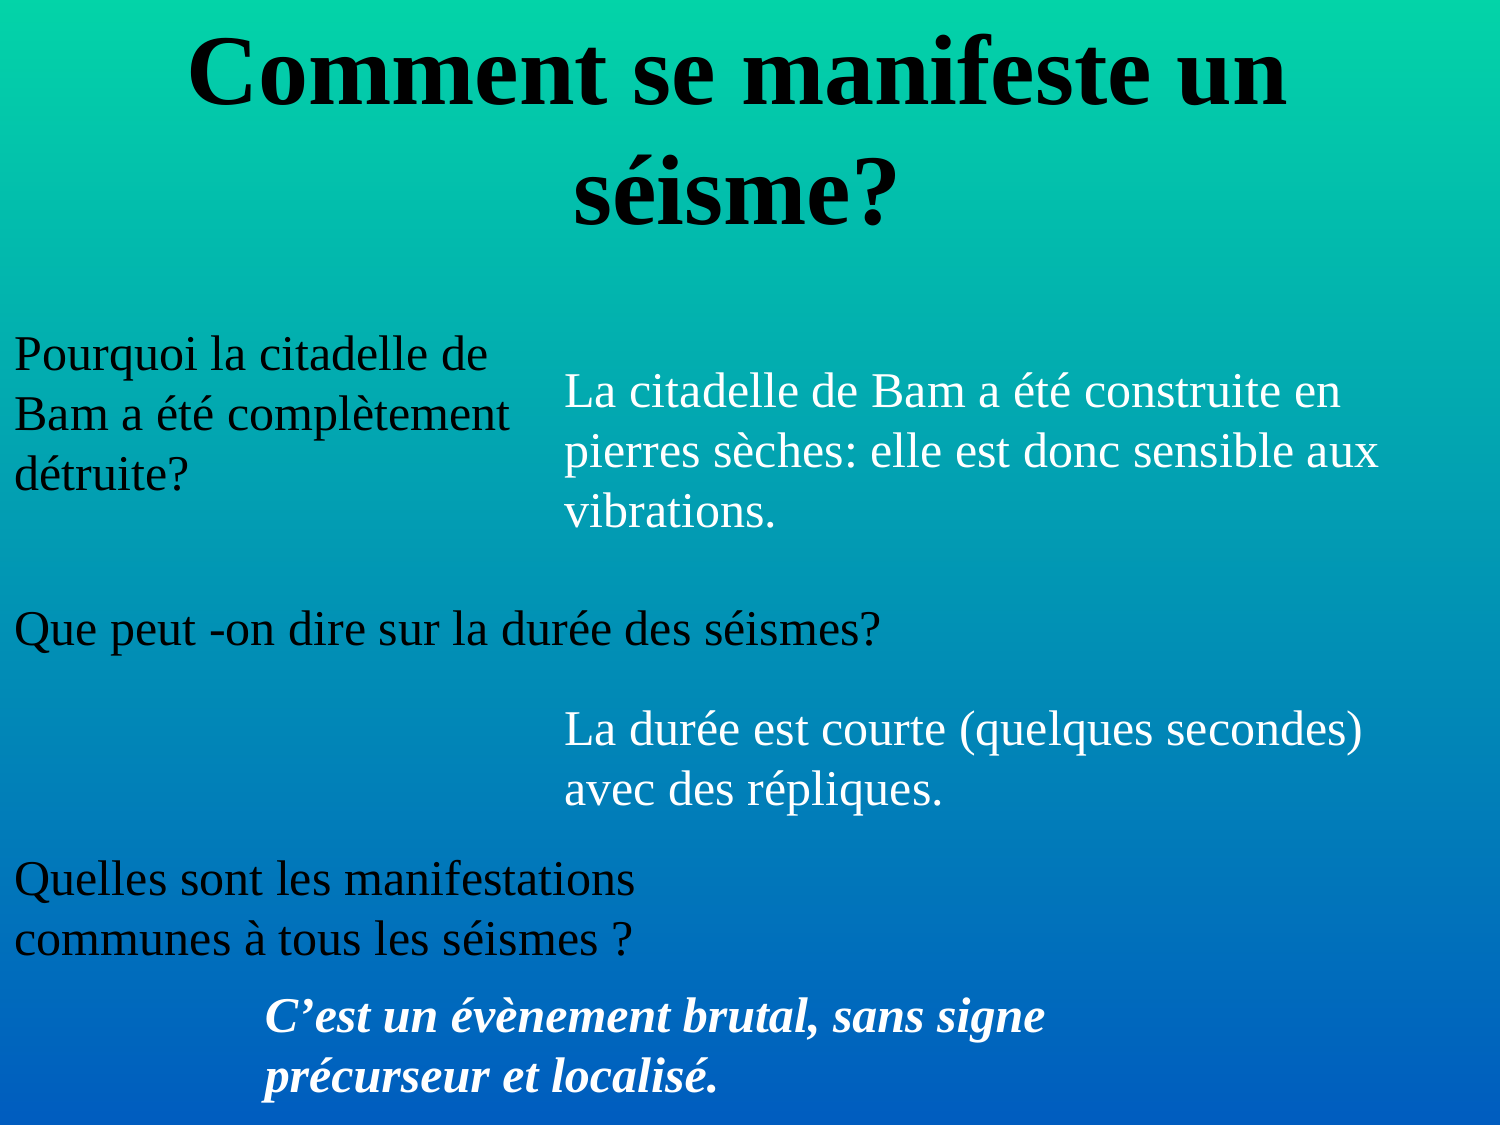

Comment se manifeste un séisme?
Pourquoi la citadelle de Bam a été complètement détruite?
La citadelle de Bam a été construite en pierres sèches: elle est donc sensible aux vibrations.
Que peut -on dire sur la durée des séismes?
La durée est courte (quelques secondes) avec des répliques.
Quelles sont les manifestations communes à tous les séismes ?
C’est un évènement brutal, sans signe précurseur et localisé.